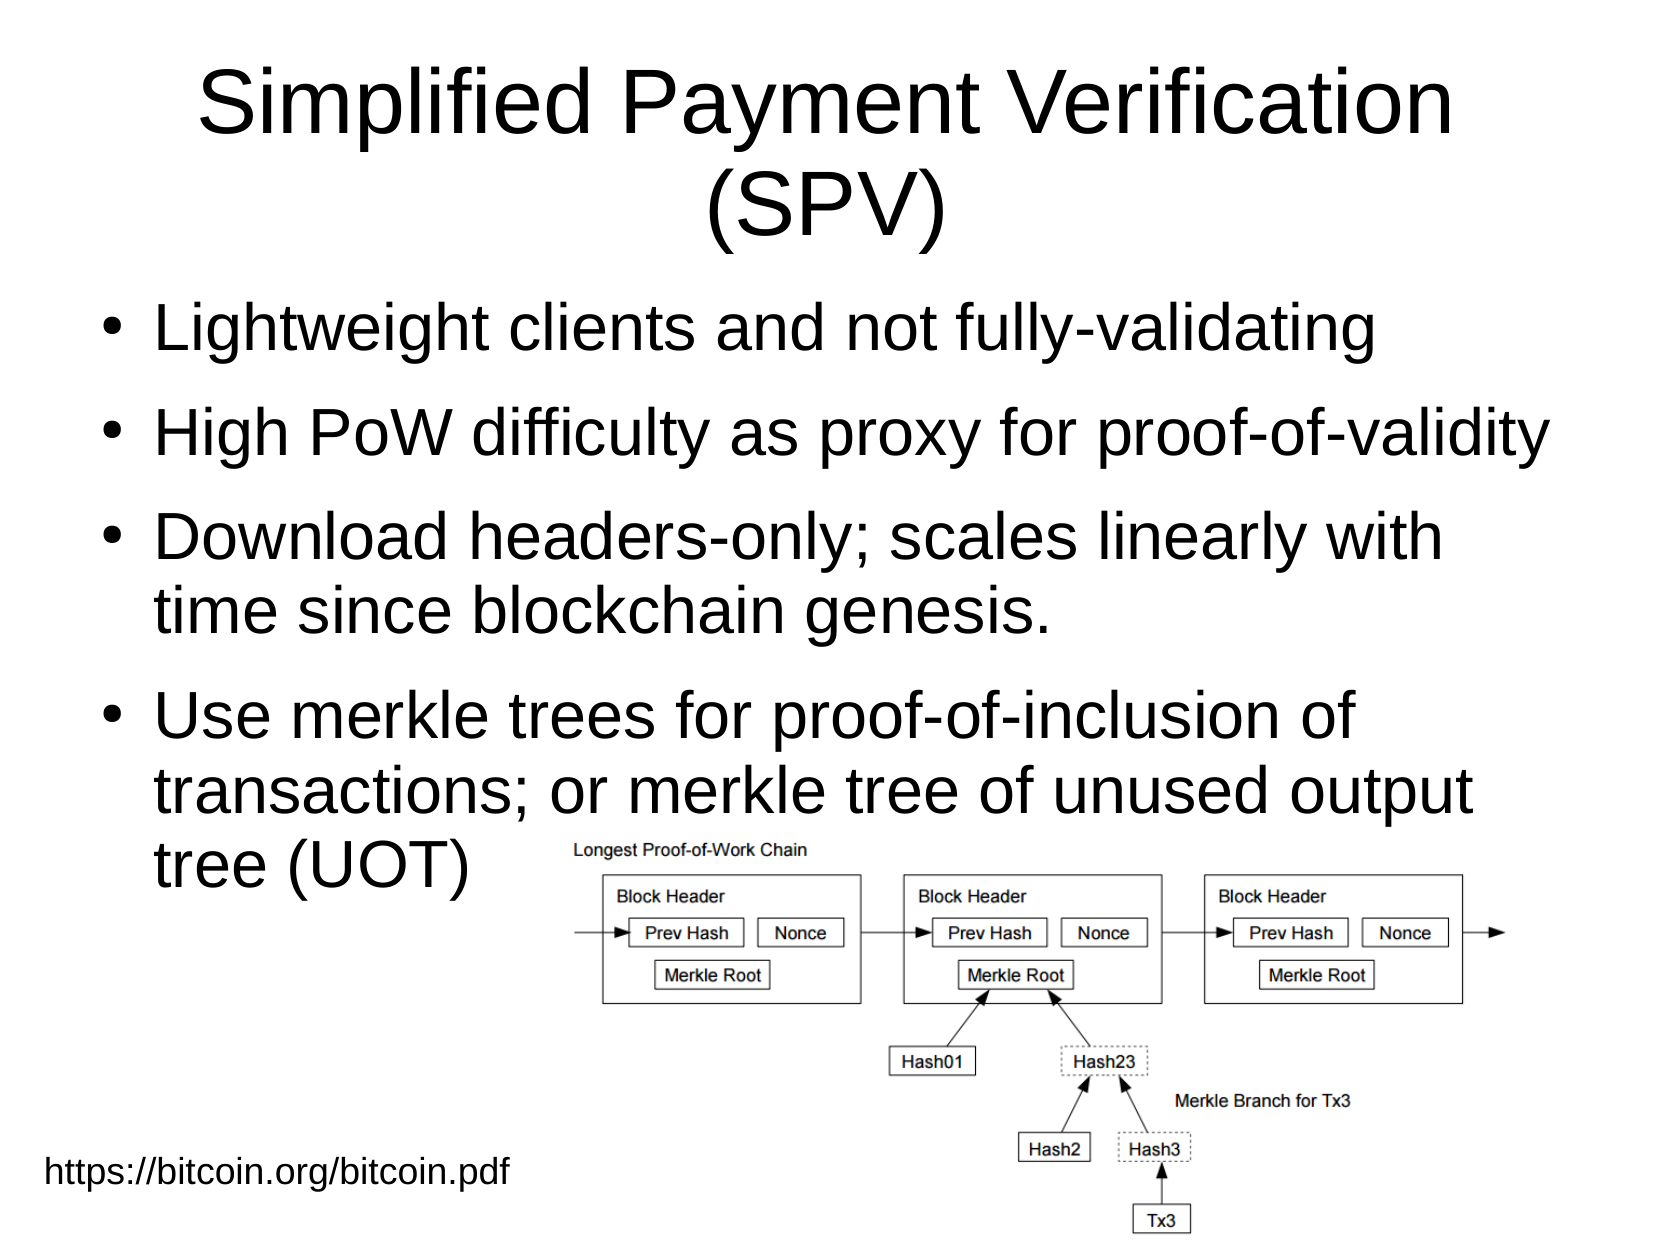

# Simplified Payment Verification (SPV)
Lightweight clients and not fully-validating
High PoW difficulty as proxy for proof-of-validity
Download headers-only; scales linearly with time since blockchain genesis.
Use merkle trees for proof-of-inclusion of transactions; or merkle tree of unused output tree (UOT)
https://bitcoin.org/bitcoin.pdf